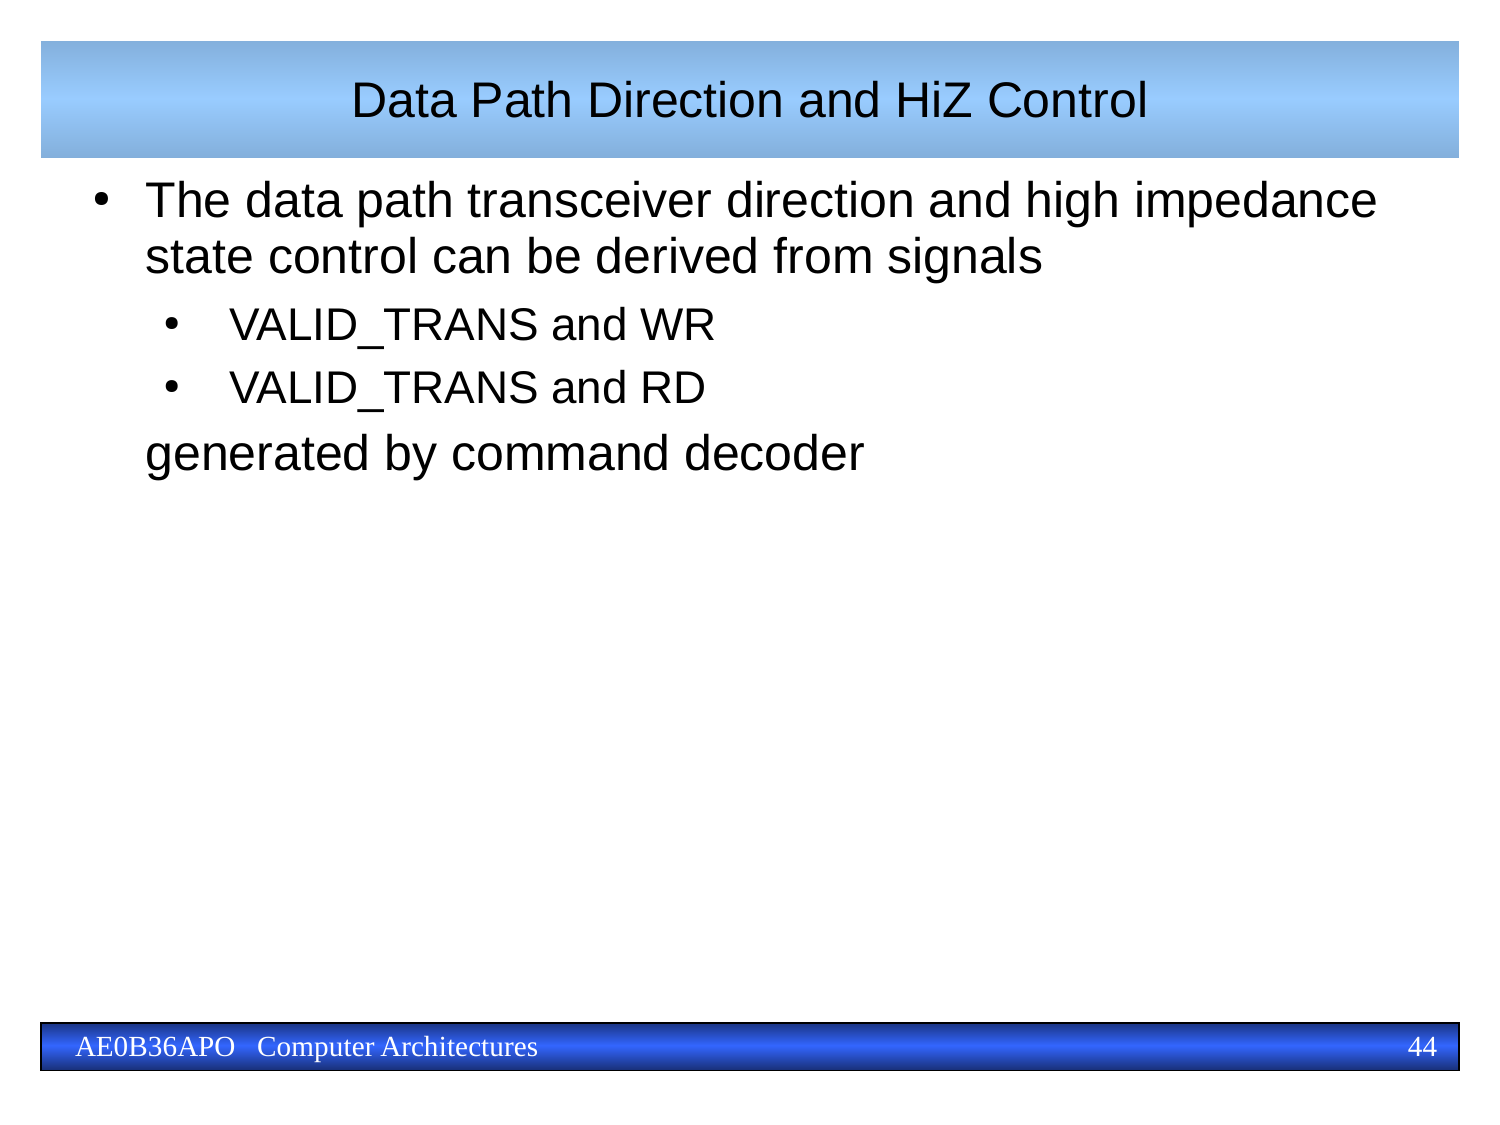

# Data Path Direction and HiZ Control
The data path transceiver direction and high impedance state control can be derived from signals
 VALID_TRANS and WR
 VALID_TRANS and RD
generated by command decoder
AE0B36APO Computer Architectures
44